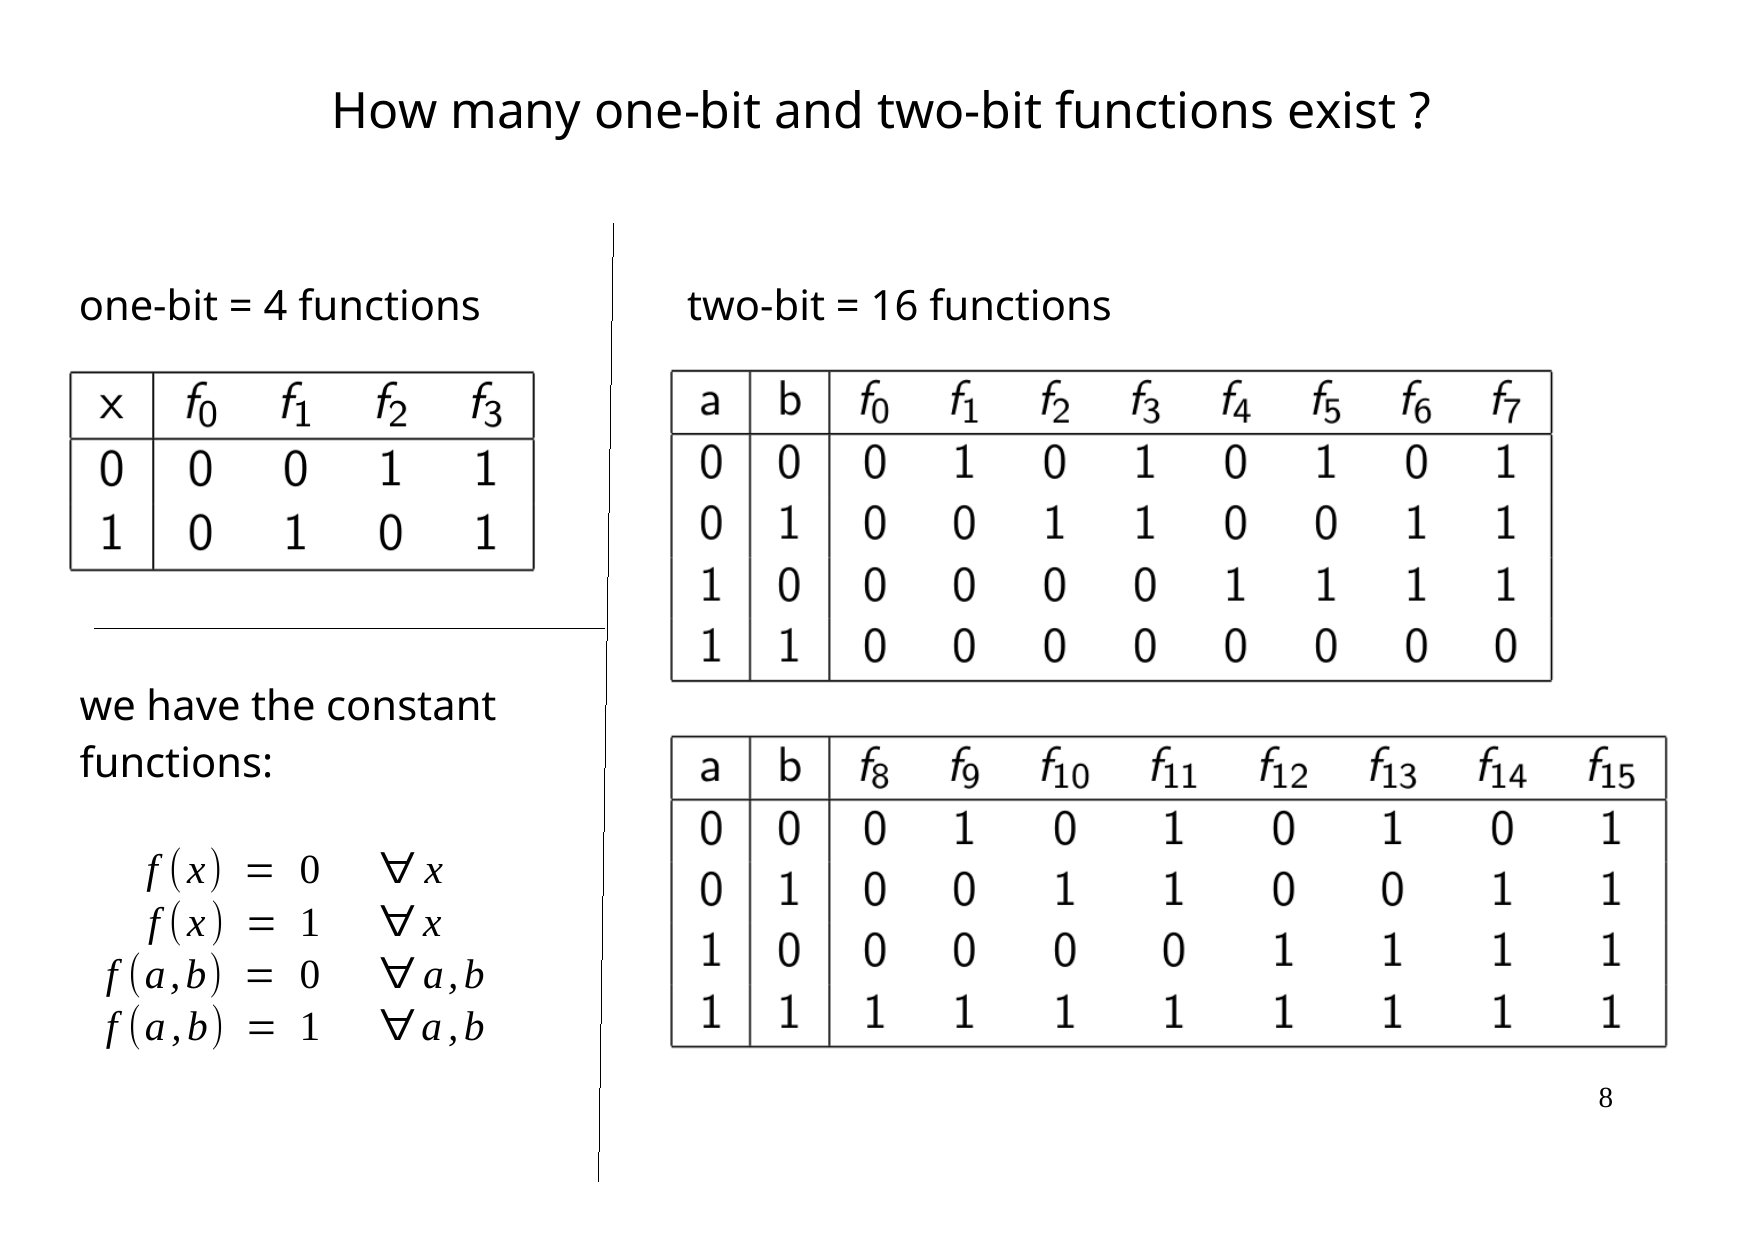

How many one-bit and two-bit functions exist ?
one-bit = 4 functions
two-bit = 16 functions
we have the constant
functions:
8